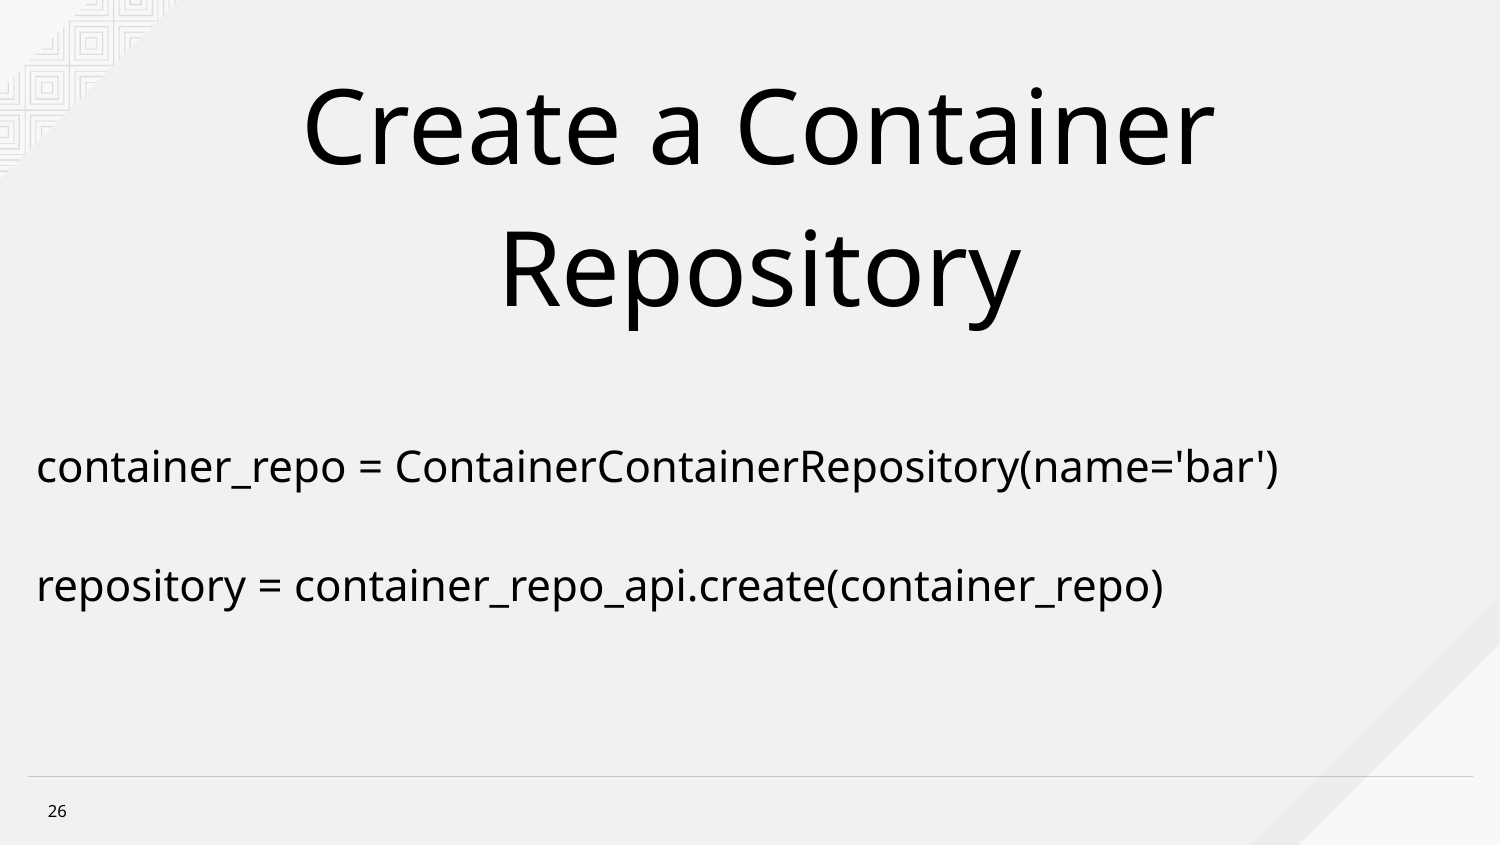

Create a Container Repository
container_repo = ContainerContainerRepository(name='bar')
repository = container_repo_api.create(container_repo)
26